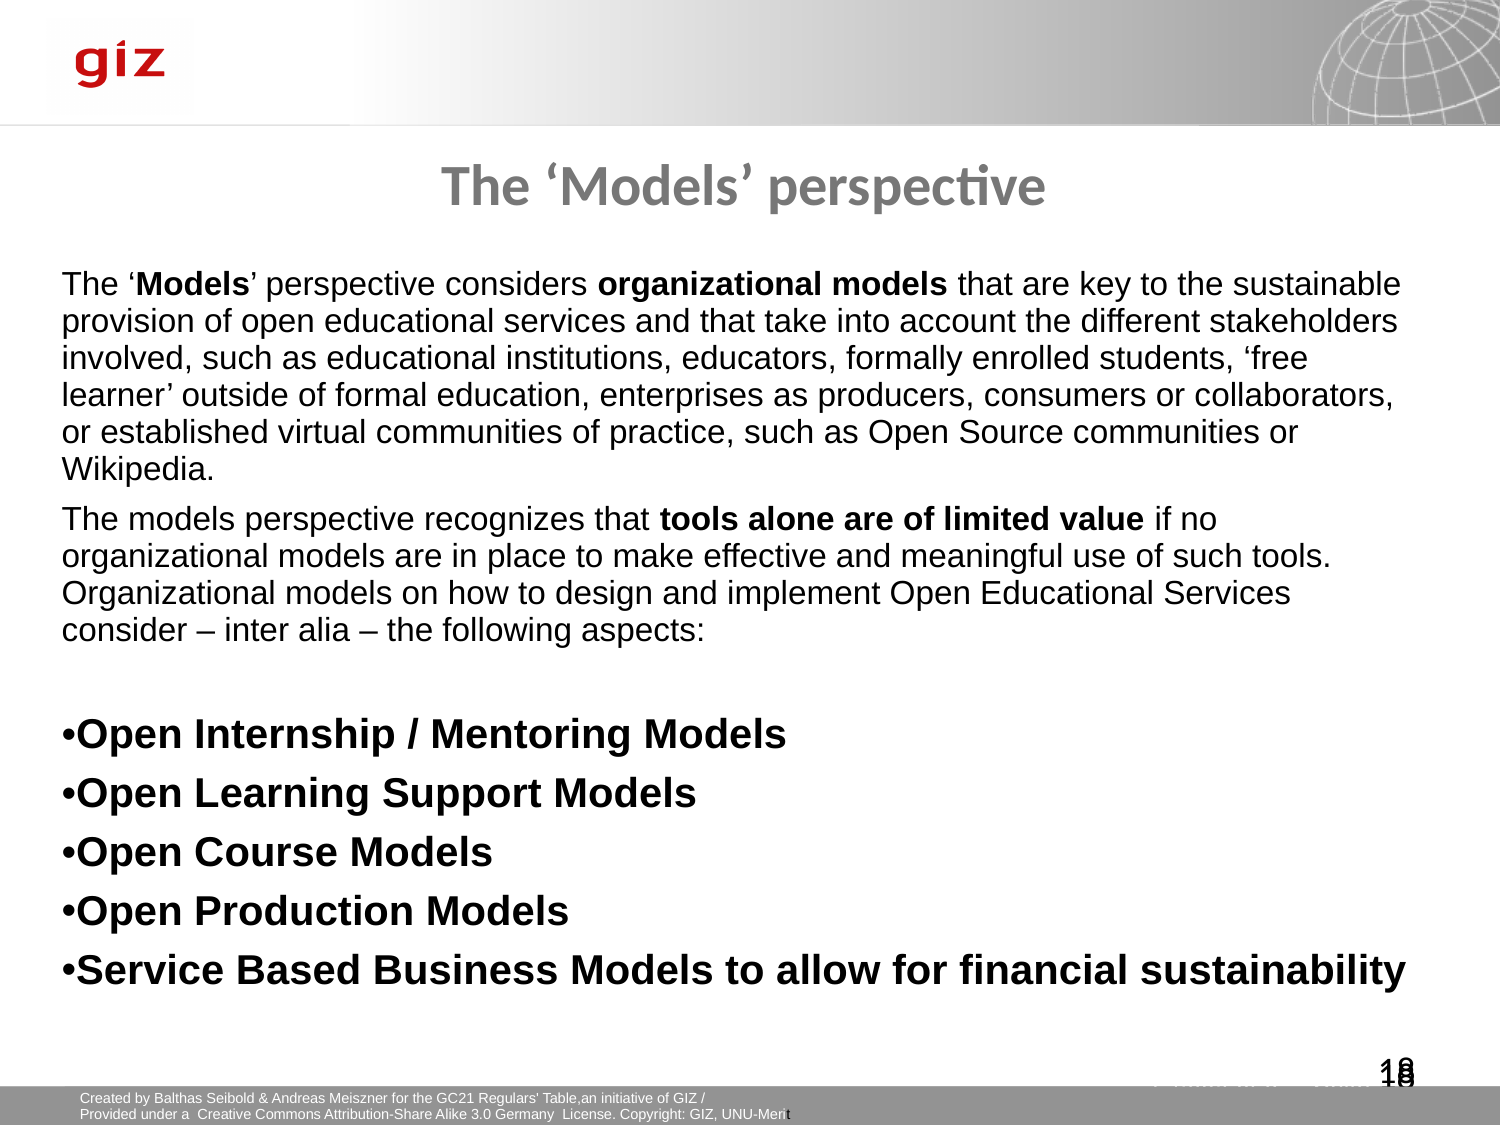

The ‘Models’ perspective
The ‘Models’ perspective considers organizational models that are key to the sustainable provision of open educational services and that take into account the different stakeholders involved, such as educational institutions, educators, formally enrolled students, ‘free learner’ outside of formal education, enterprises as producers, consumers or collaborators, or established virtual communities of practice, such as Open Source communities or Wikipedia.
The models perspective recognizes that tools alone are of limited value if no organizational models are in place to make effective and meaningful use of such tools. Organizational models on how to design and implement Open Educational Services consider – inter alia – the following aspects:
Open Internship / Mentoring Models
Open Learning Support Models
Open Course Models
Open Production Models
Service Based Business Models to allow for financial sustainability